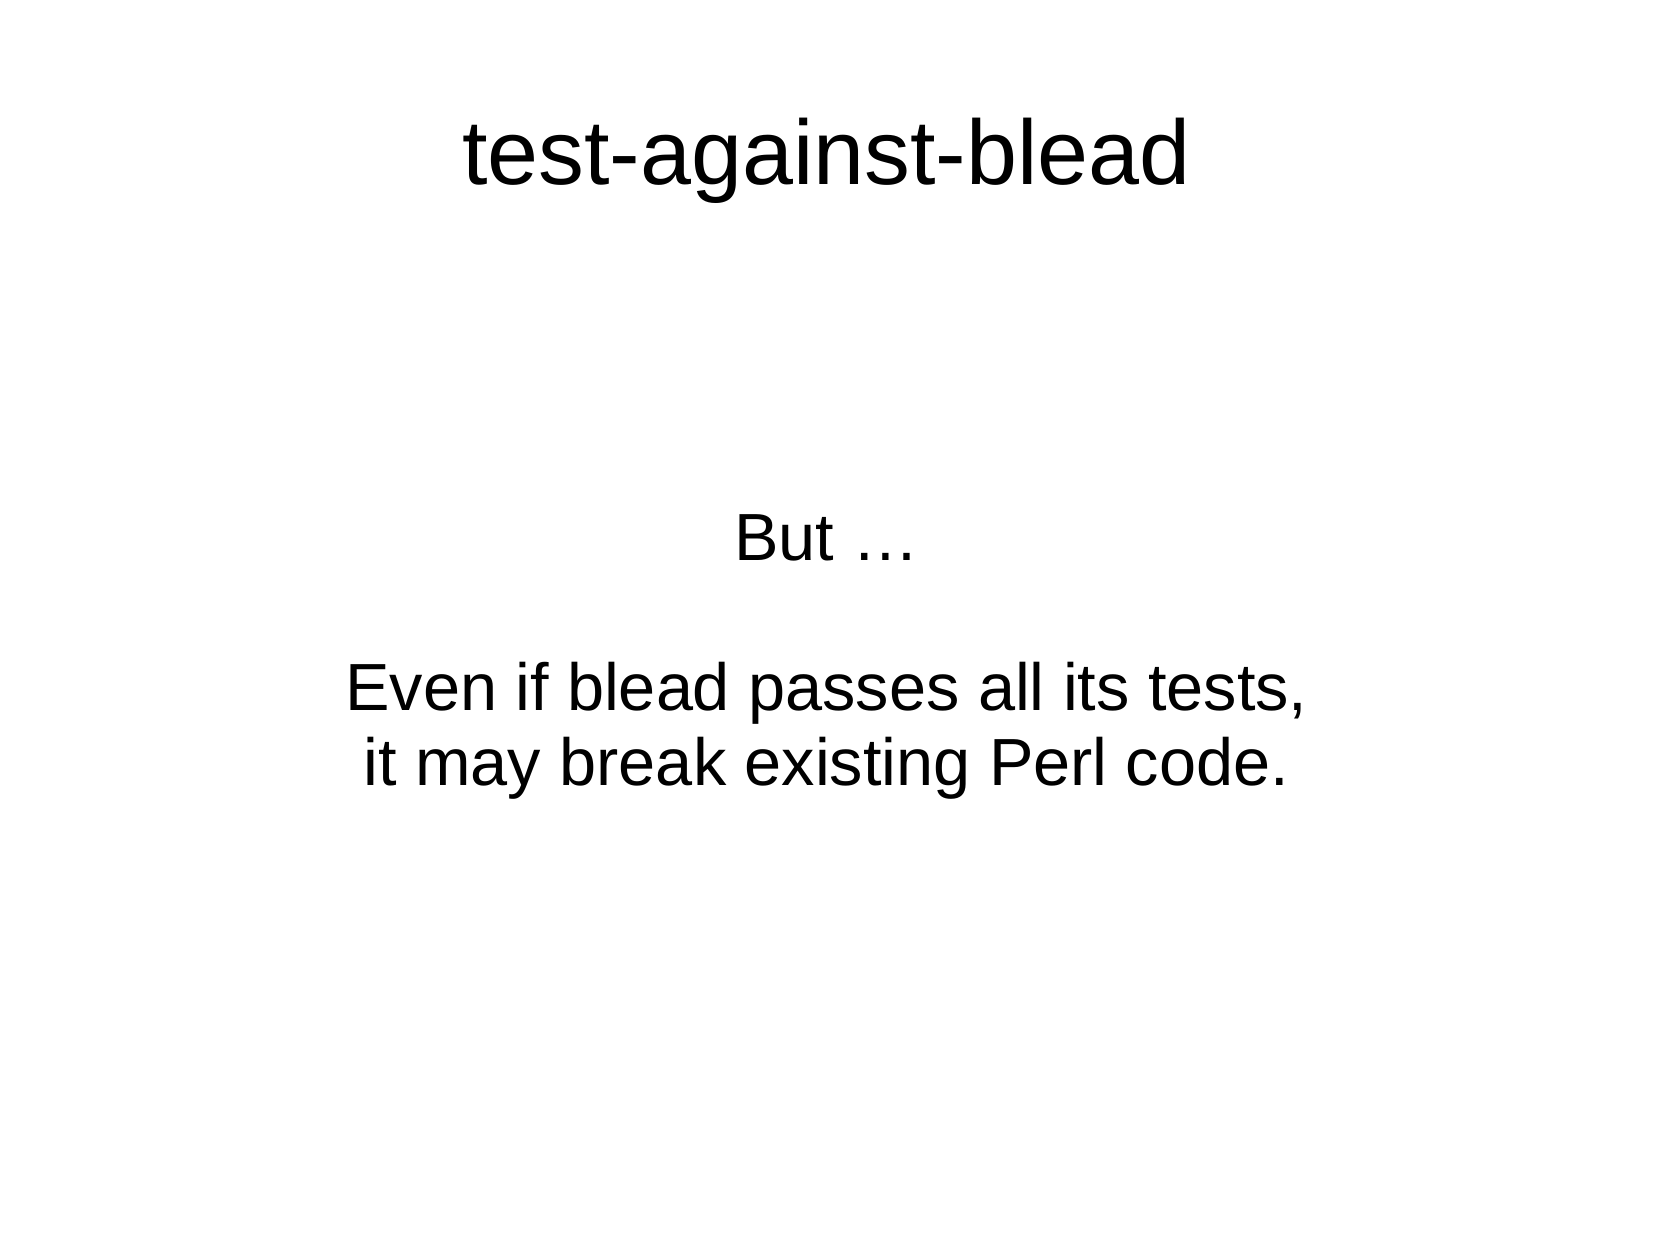

# test-against-blead
But …
Even if blead passes all its tests,
it may break existing Perl code.